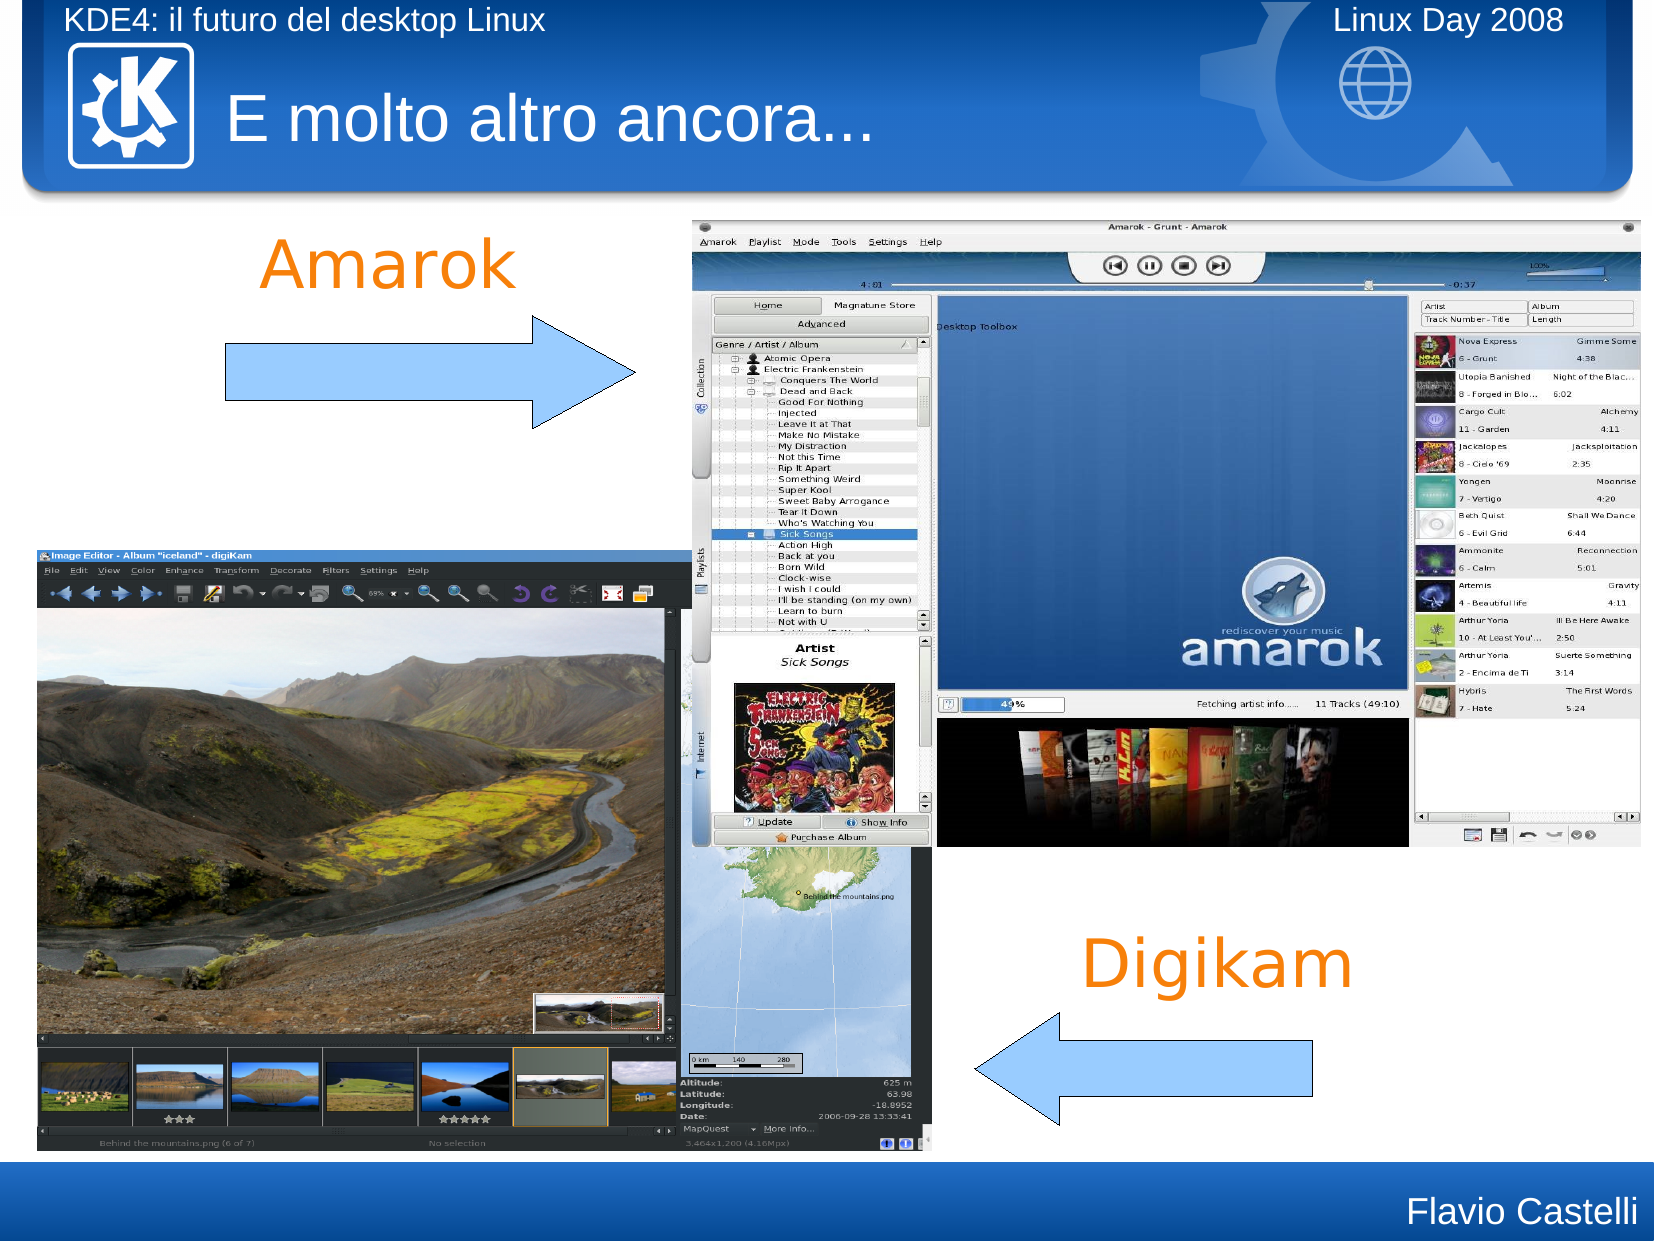

# E molto altro ancora...
Amarok
Digikam